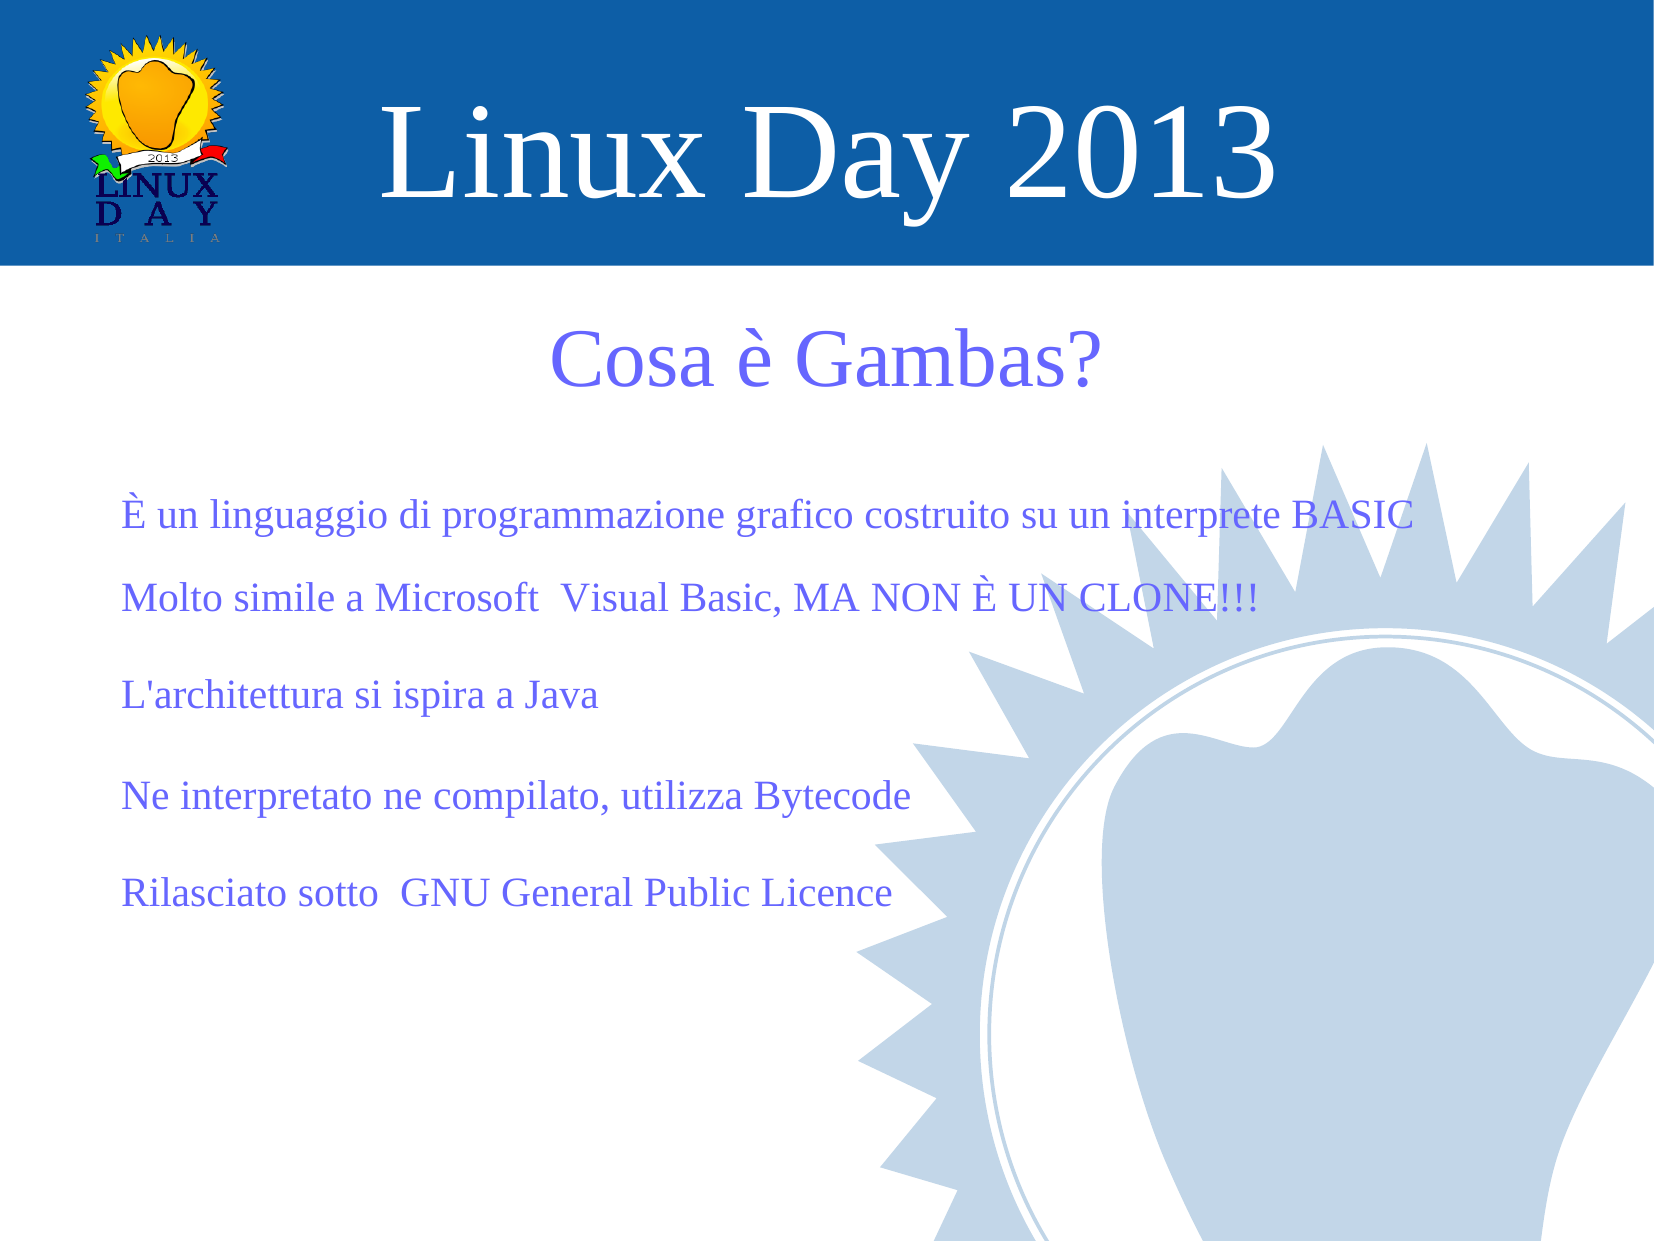

# Linux Day 2013
Cosa è Gambas?
È un linguaggio di programmazione grafico costruito su un interprete BASIC
Molto simile a Microsoft Visual Basic, MA NON È UN CLONE!!!
L'architettura si ispira a Java
Ne interpretato ne compilato, utilizza Bytecode
Rilasciato sotto GNU General Public Licence